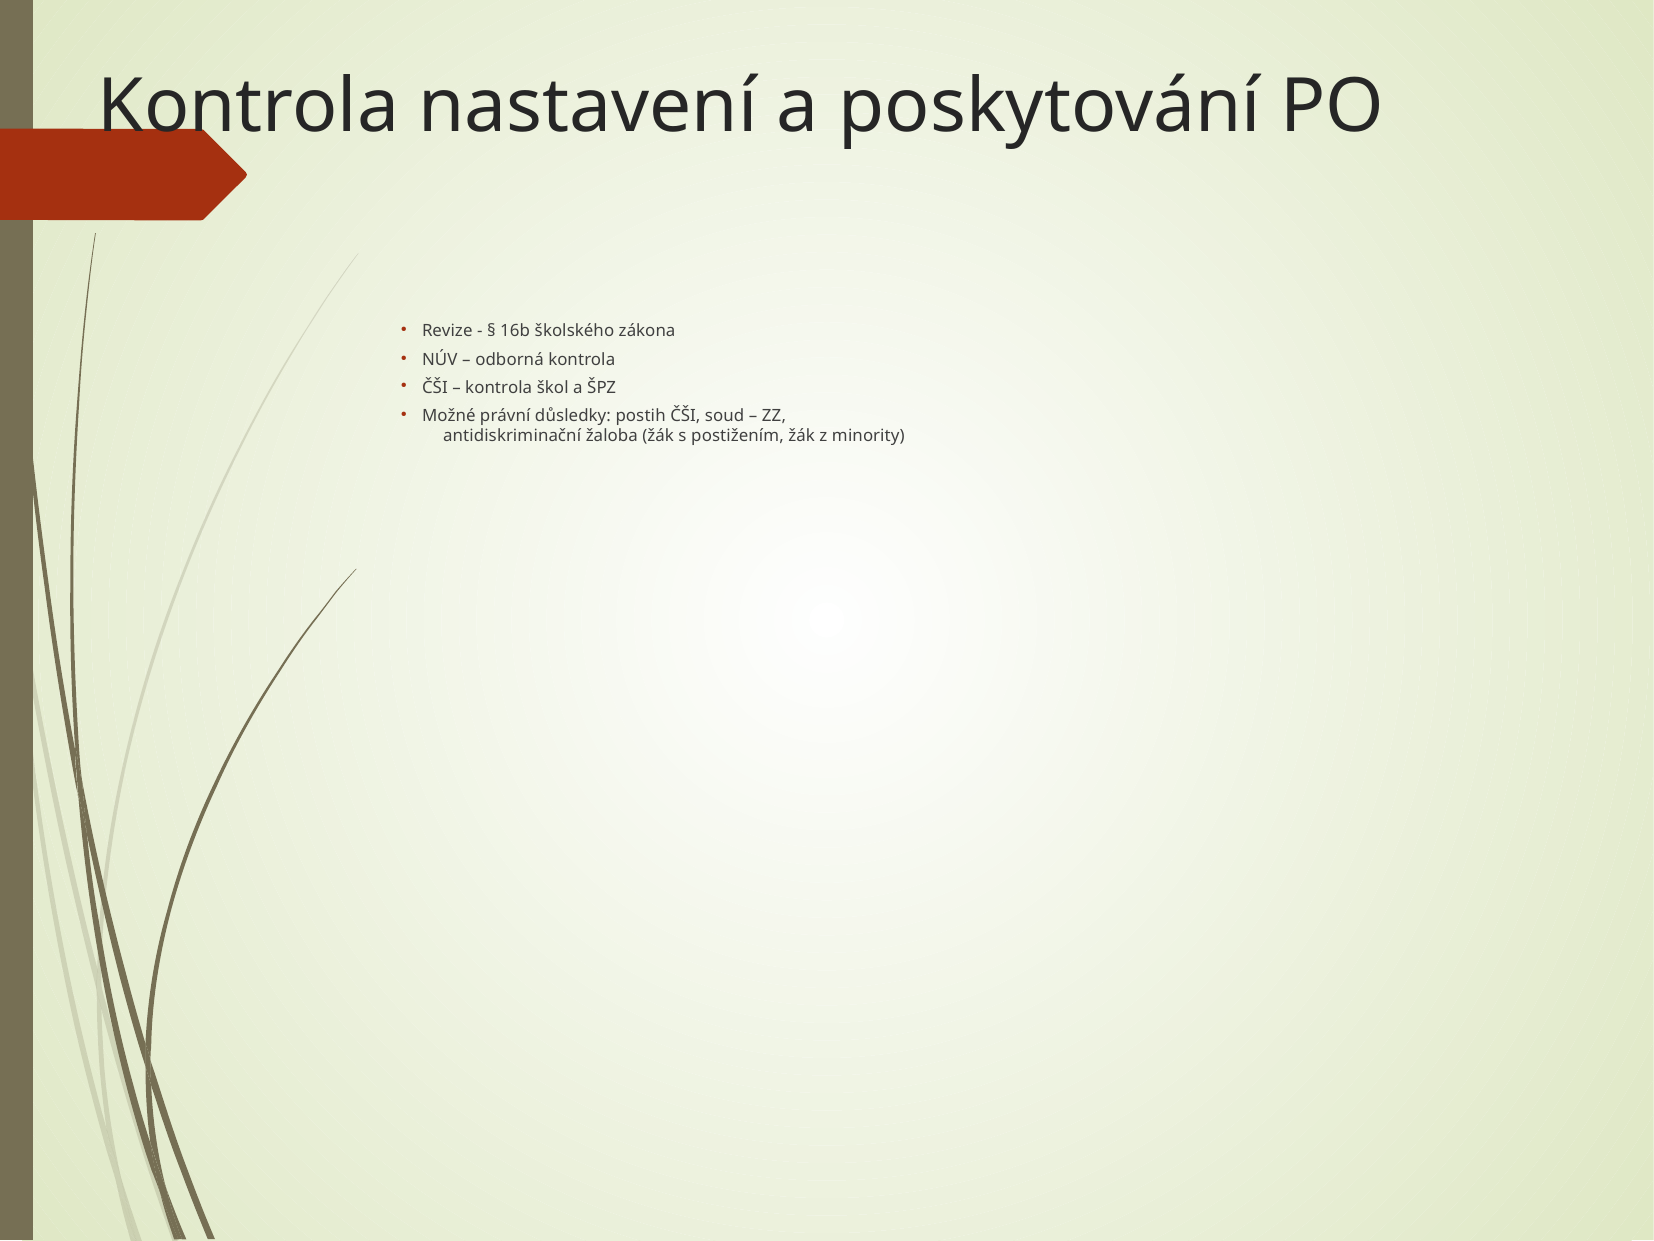

# Kontrola nastavení a poskytování PO
Revize - § 16b školského zákona
NÚV – odborná kontrola
ČŠI – kontrola škol a ŠPZ
Možné právní důsledky: postih ČŠI, soud – ZZ, antidiskriminační žaloba (žák s postižením, žák z minority)